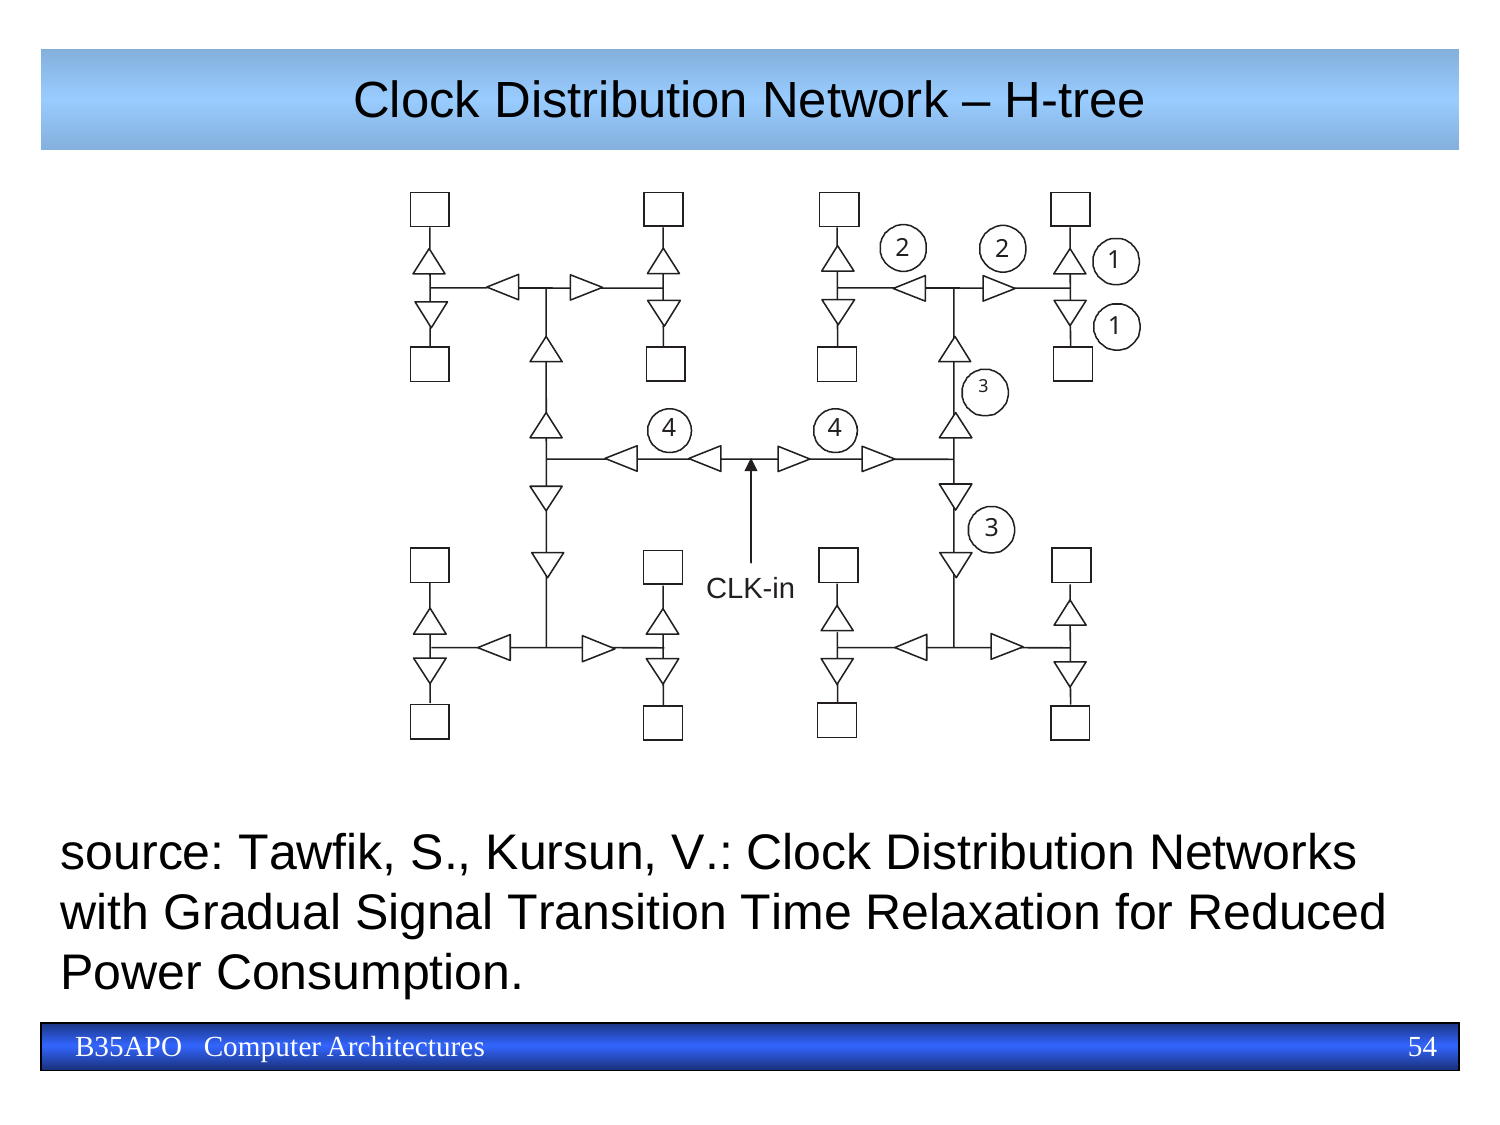

# Clock Distribution Network – H-tree
2
2
1
1
3
4
4
3
CLK-in
source: Tawfik, S., Kursun, V.: Clock Distribution Networks with Gradual Signal Transition Time Relaxation for Reduced Power Consumption.
B35APO Computer Architectures
54